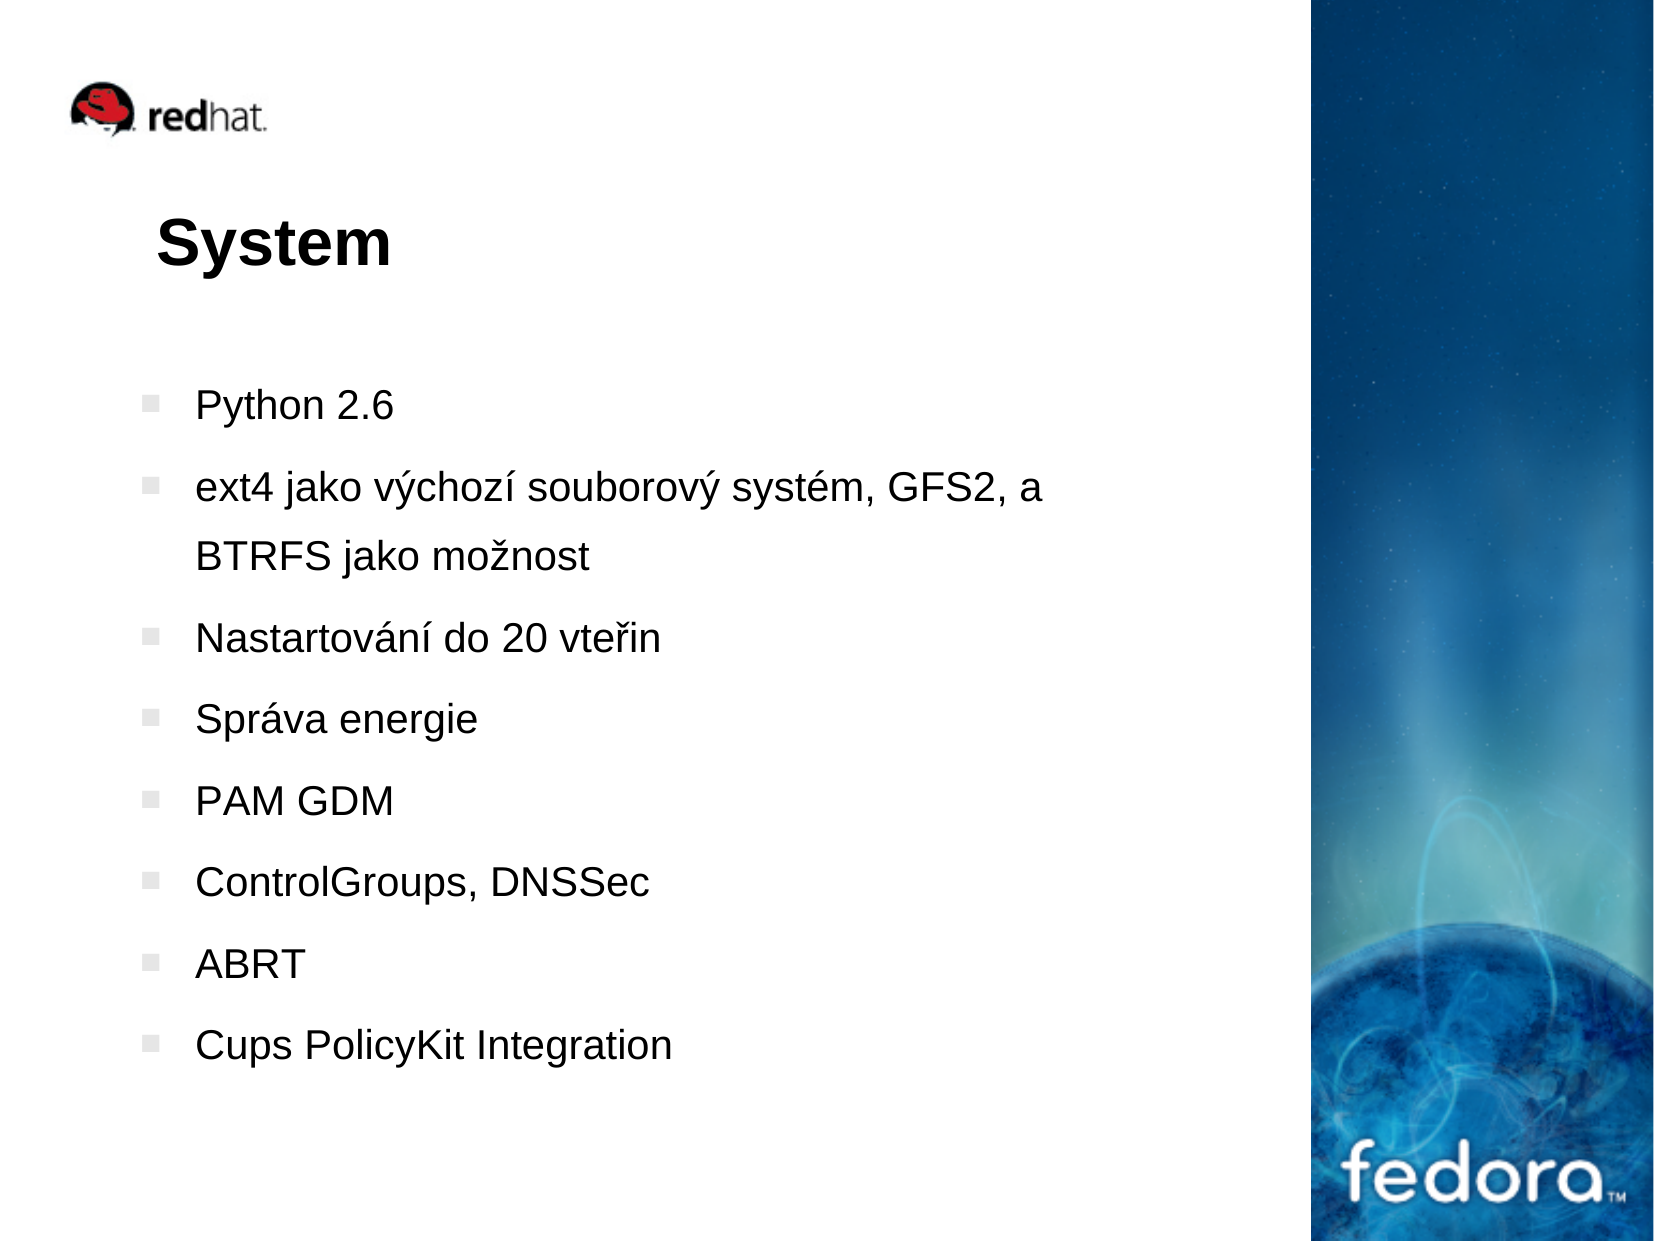

# System
Python 2.6
ext4 jako výchozí souborový systém, GFS2, a BTRFS jako možnost
Nastartování do 20 vteřin
Správa energie
PAM GDM
ControlGroups, DNSSec
ABRT
Cups PolicyKit Integration